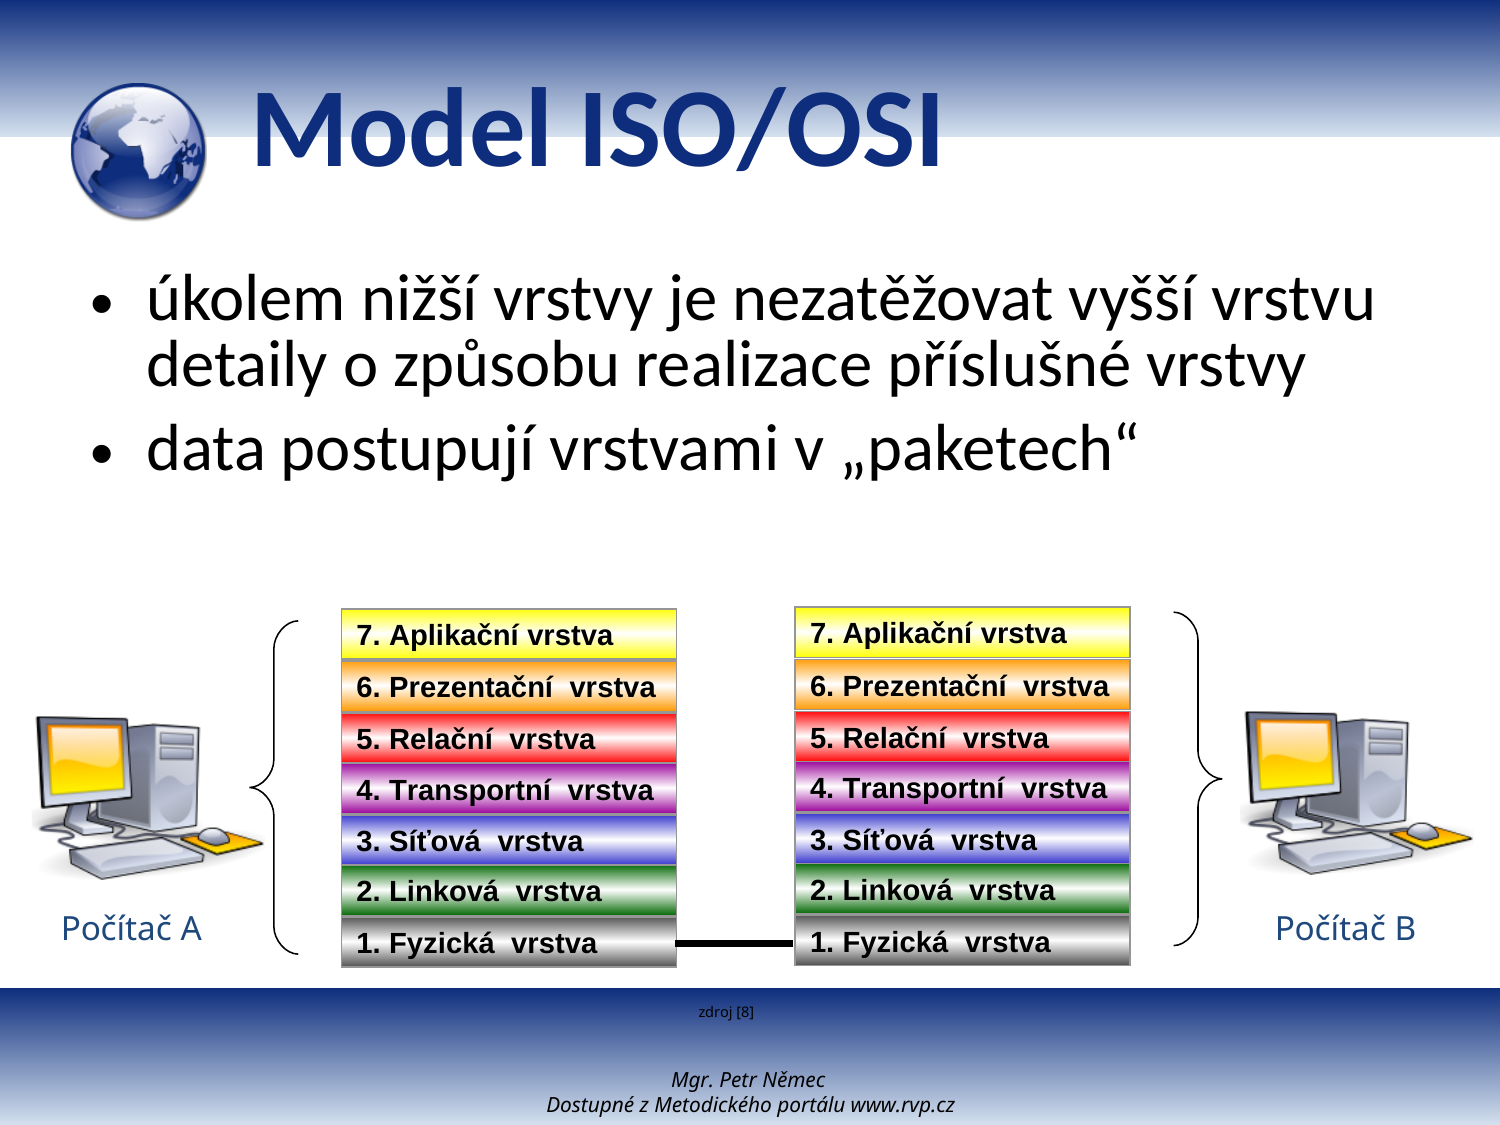

# Model ISO/OSI
úkolem nižší vrstvy je nezatěžovat vyšší vrstvu detaily o způsobu realizace příslušné vrstvy
data postupují vrstvami v „paketech“
7. Aplikační vrstva
6. Prezentační vrstva
5. Relační vrstva
4. Transportní vrstva
3. Síťová vrstva
2. Linková vrstva
1. Fyzická vrstva
7. Aplikační vrstva
6. Prezentační vrstva
5. Relační vrstva
4. Transportní vrstva
3. Síťová vrstva
2. Linková vrstva
1. Fyzická vrstva
Počítač A
Počítač B
zdroj [8]